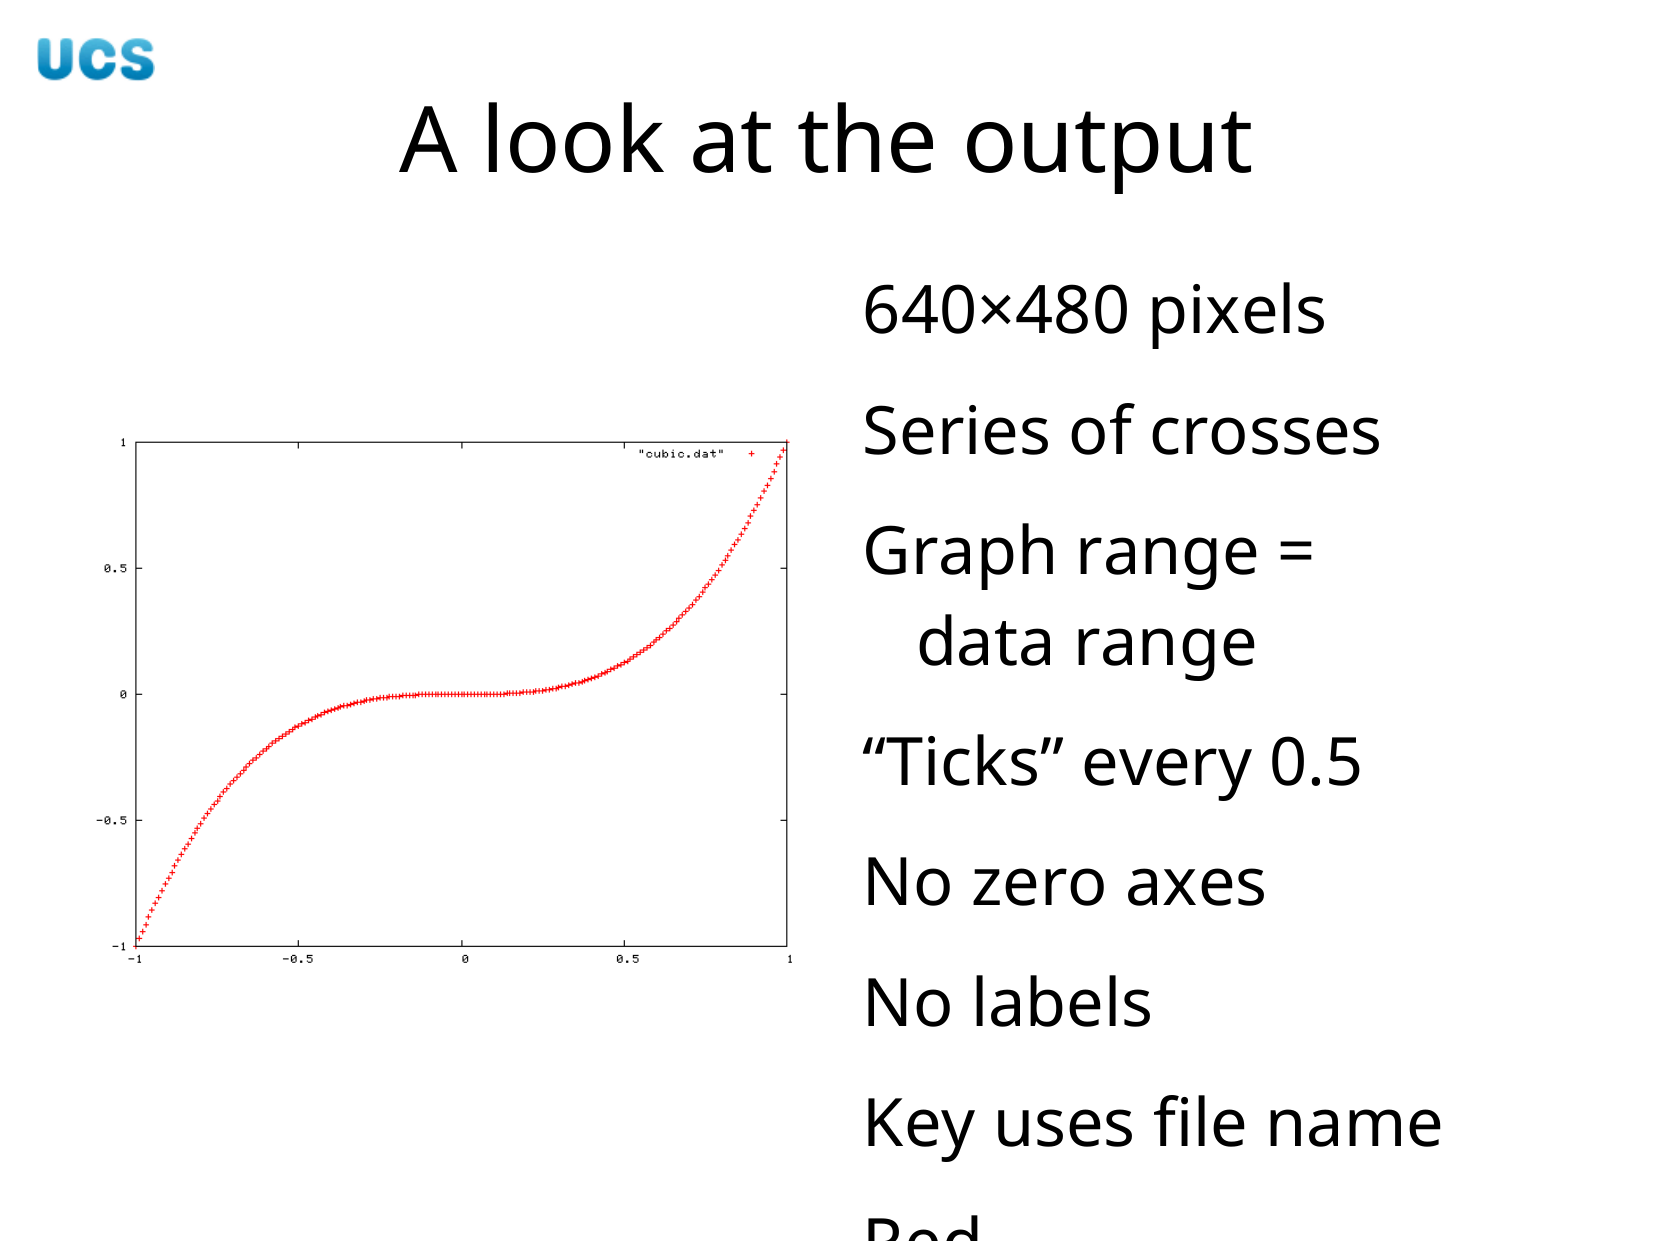

# A look at the output
640×480 pixels
Series of crosses
Graph range =
data range
“Ticks” every 0.5
No zero axes
No labels
Key uses file name
Red